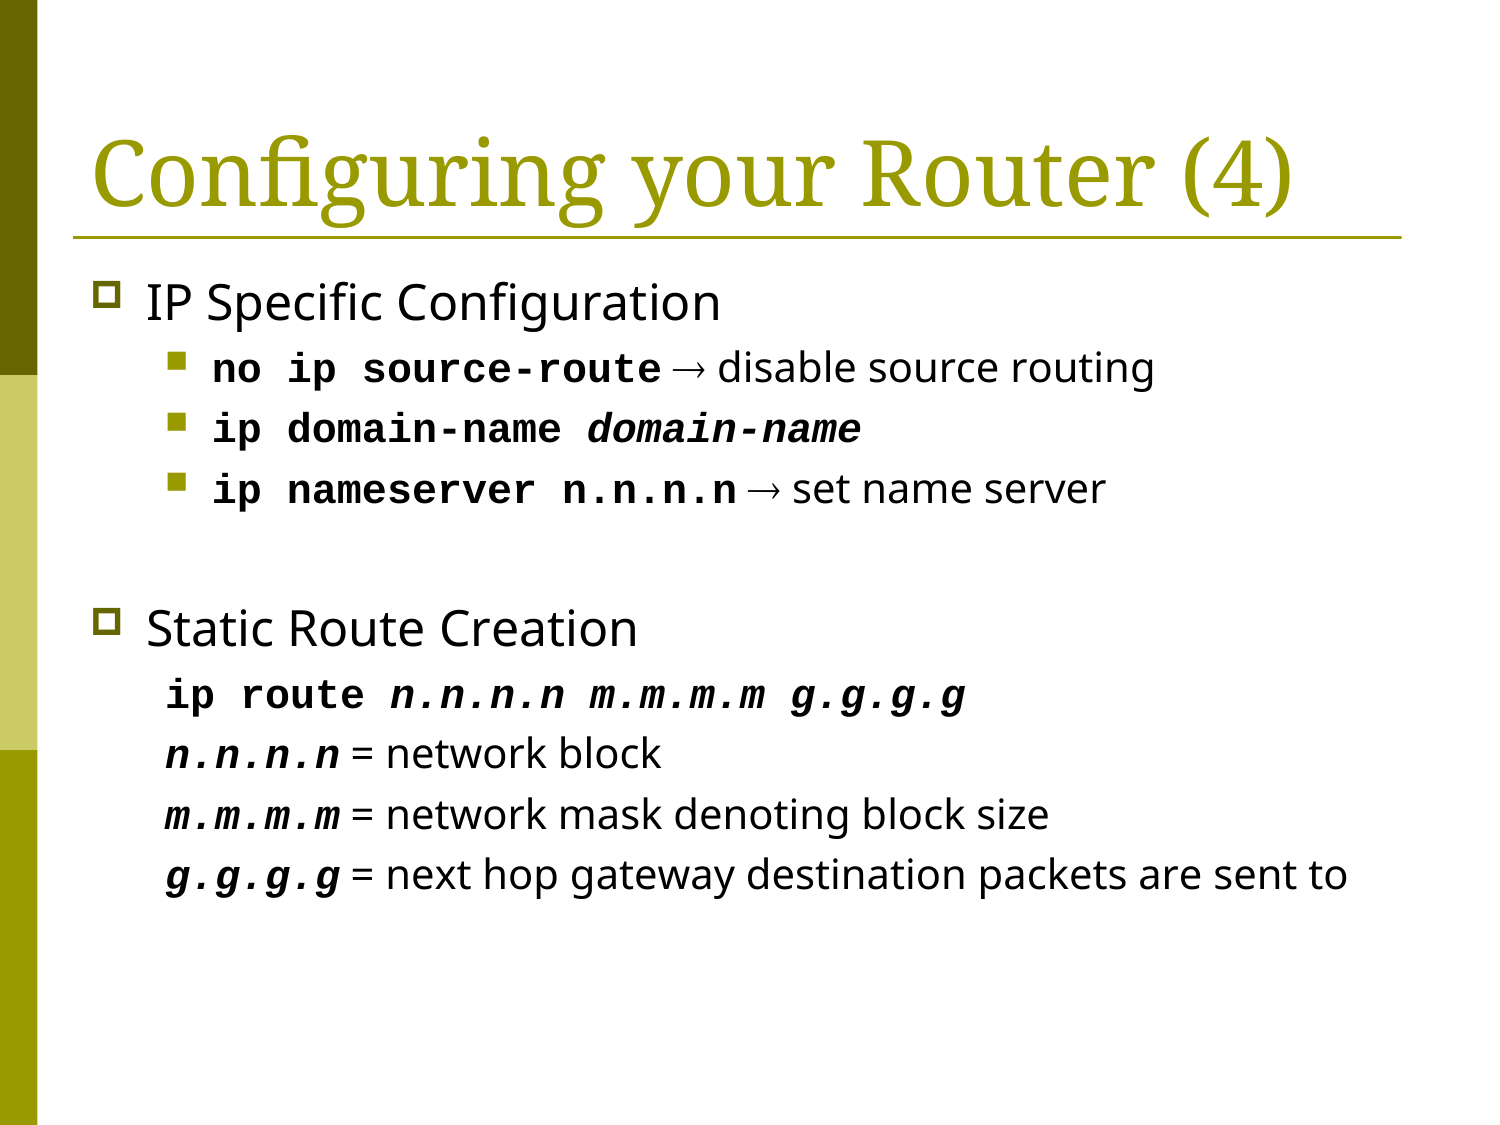

# Configuring your Router (4)
IP Specific Configuration
no ip source-route  disable source routing
ip domain-name domain-name
ip nameserver n.n.n.n  set name server
Static Route Creation
ip route n.n.n.n m.m.m.m g.g.g.g
n.n.n.n = network block
m.m.m.m = network mask denoting block size
g.g.g.g = next hop gateway destination packets are sent to